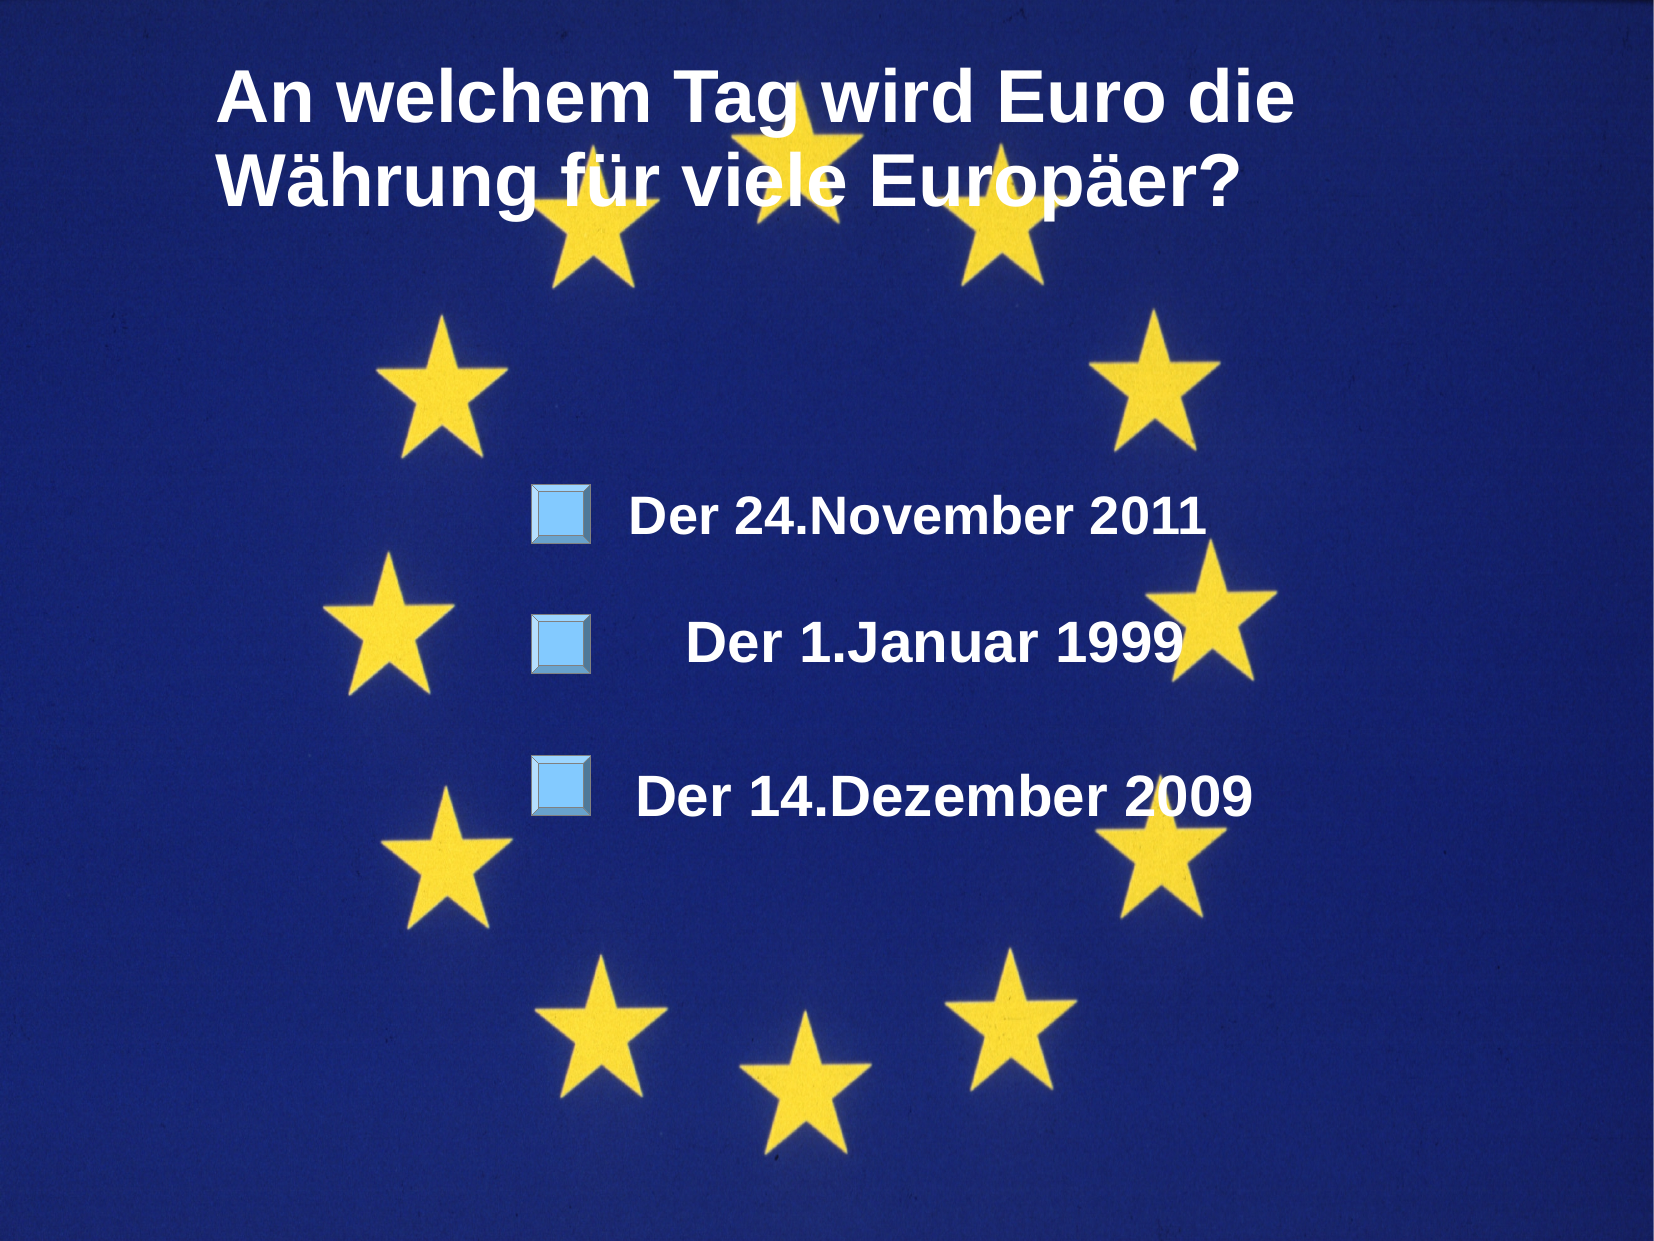

An welchem Tag wird Euro die Währung für viele Europäer?
Der 24.November 2011
 Der 1.Januar 1999
 Der 14.Dezember 2009